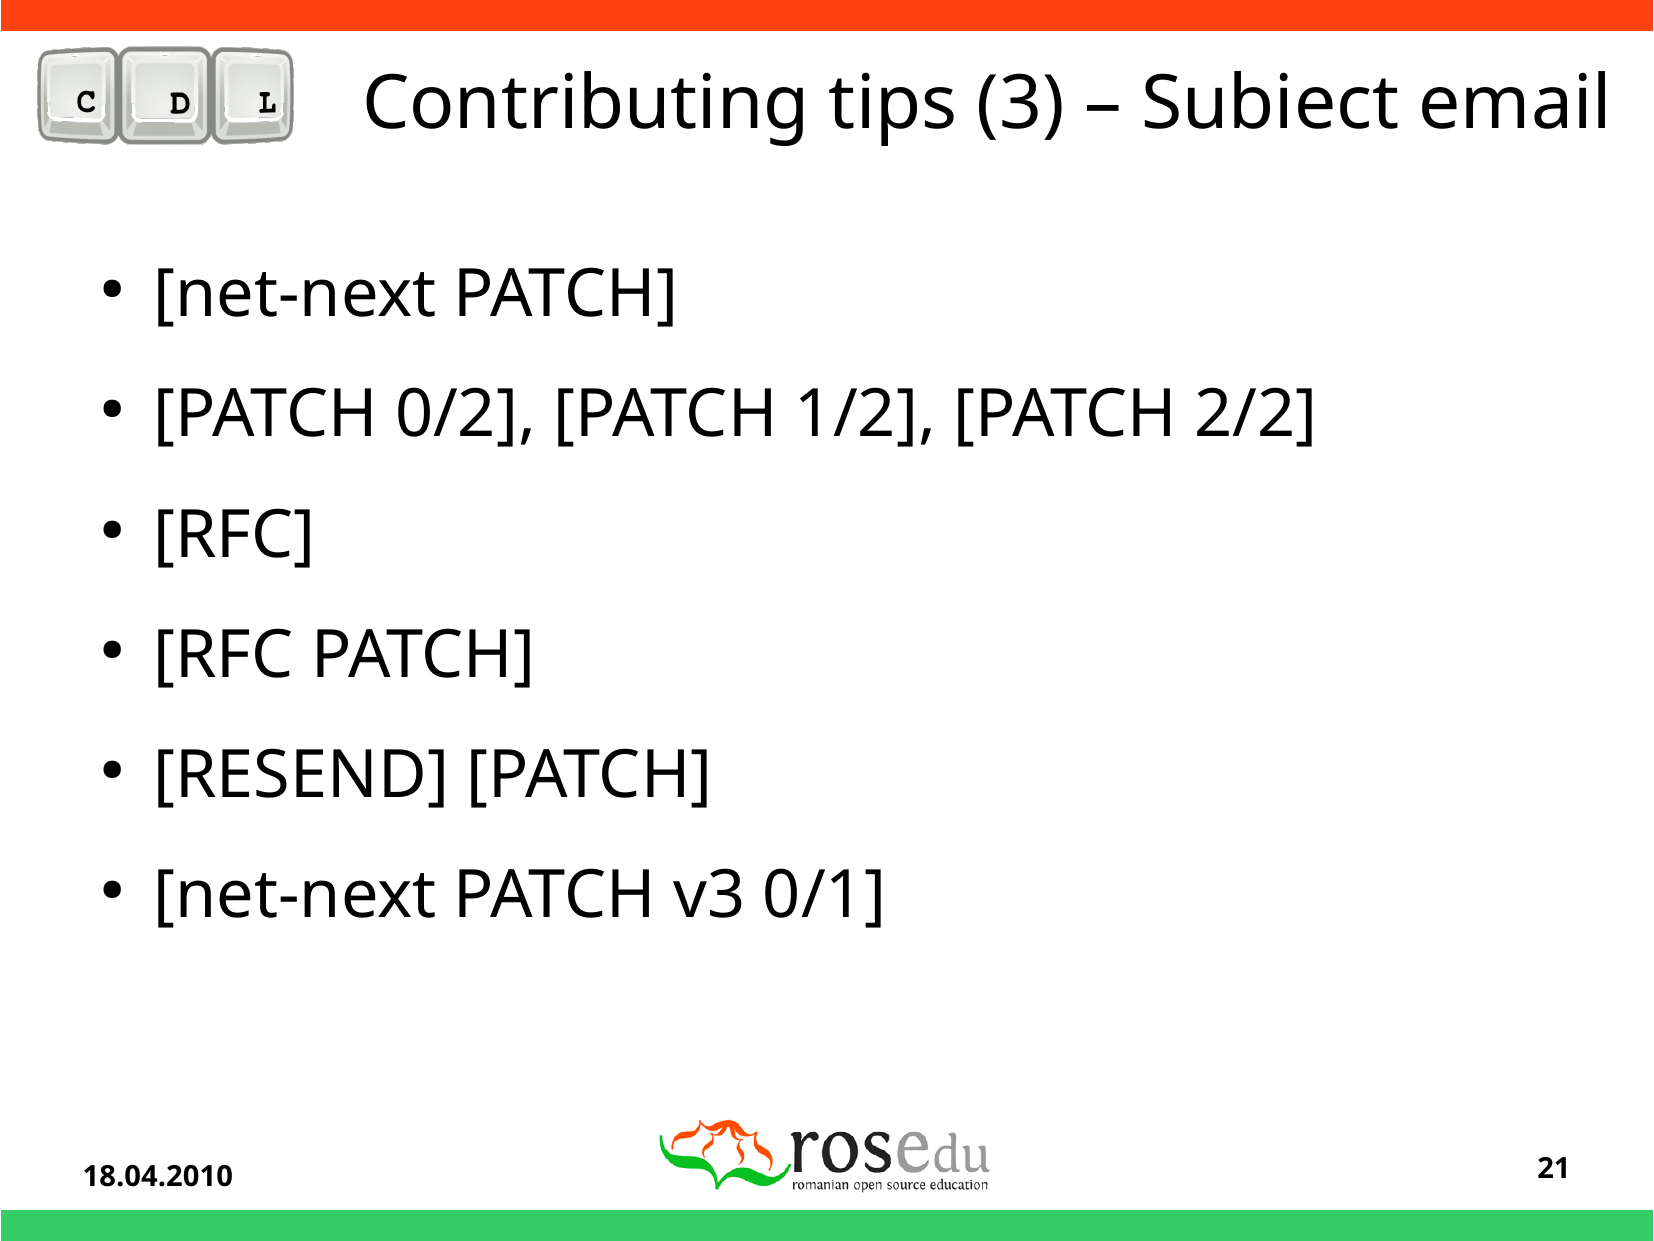

# Contributing tips (3) – Subiect email
[net-next PATCH]
[PATCH 0/2], [PATCH 1/2], [PATCH 2/2]
[RFC]
[RFC PATCH]
[RESEND] [PATCH]
[net-next PATCH v3 0/1]
21
18.04.2010